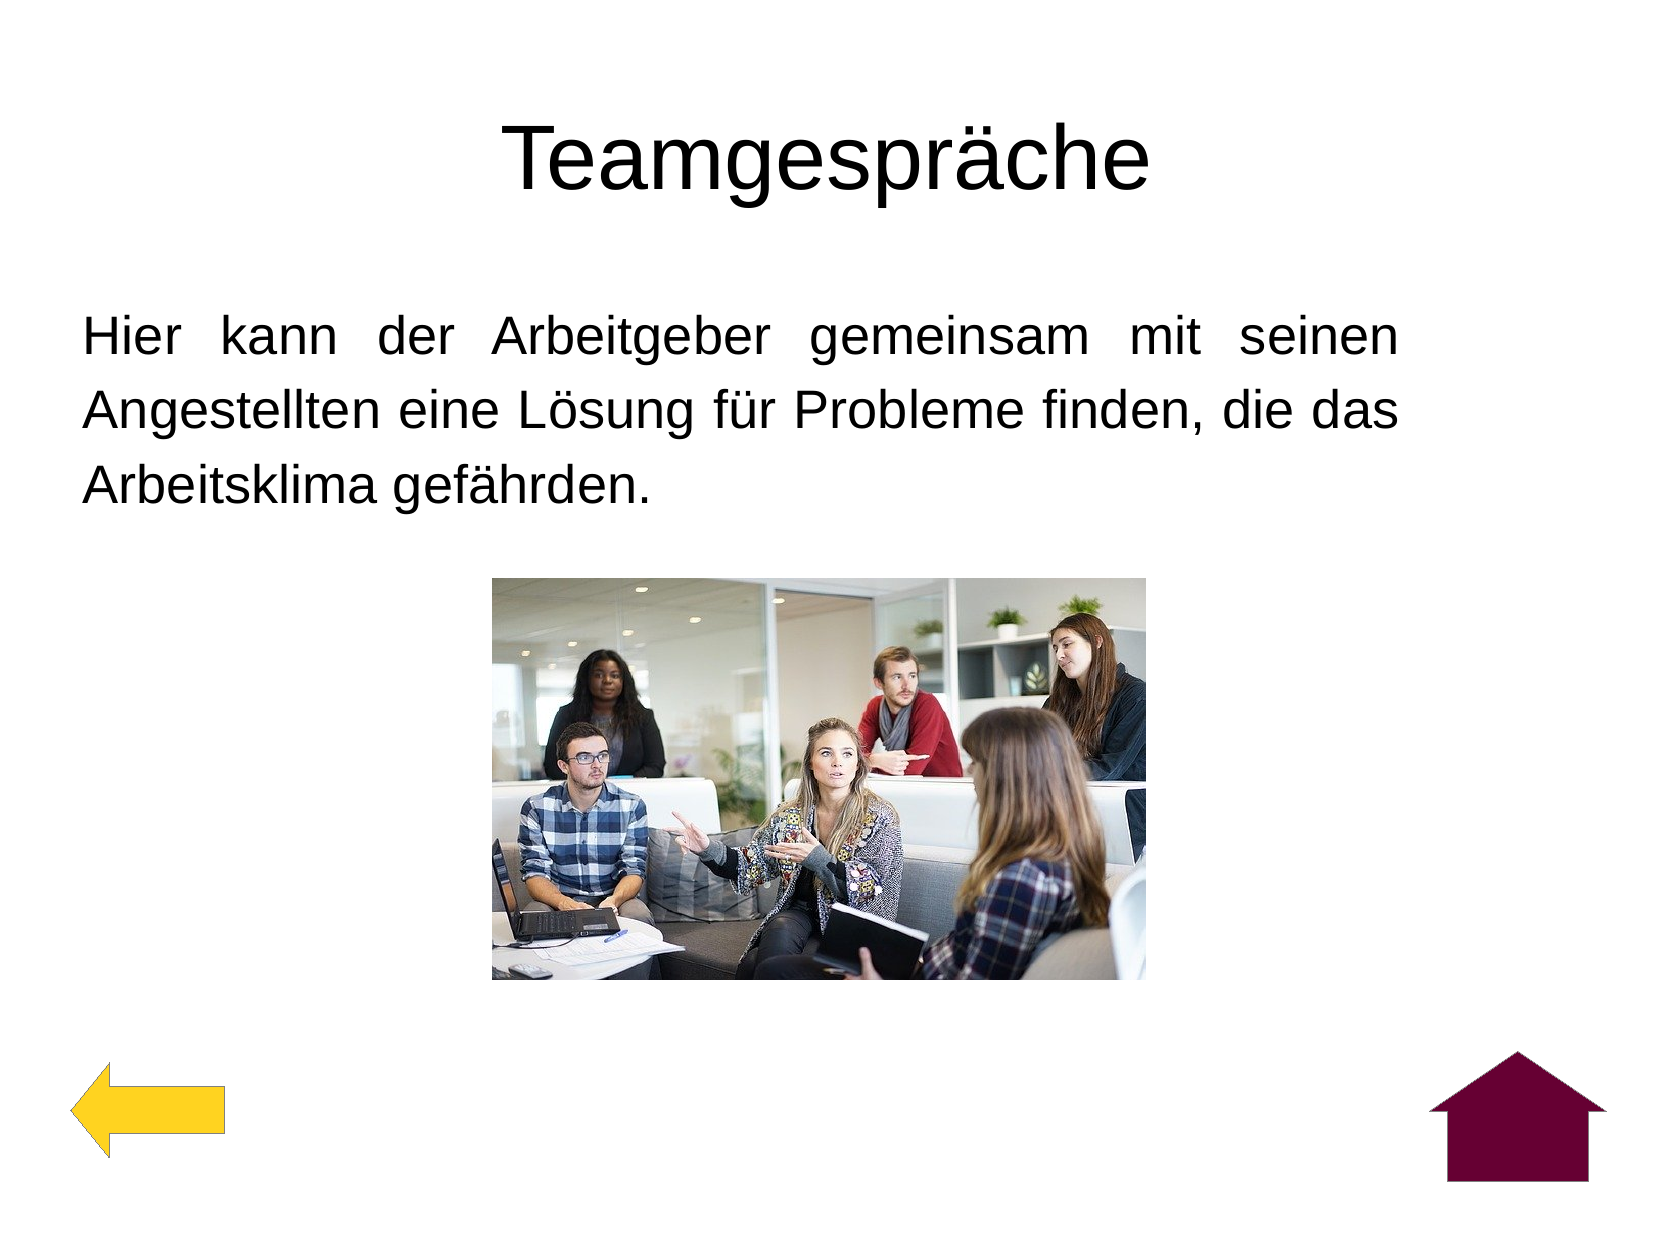

# Teamgespräche
Hier kann der Arbeitgeber gemeinsam mit seinen Angestellten eine Lösung für Probleme finden, die das Arbeitsklima gefährden.